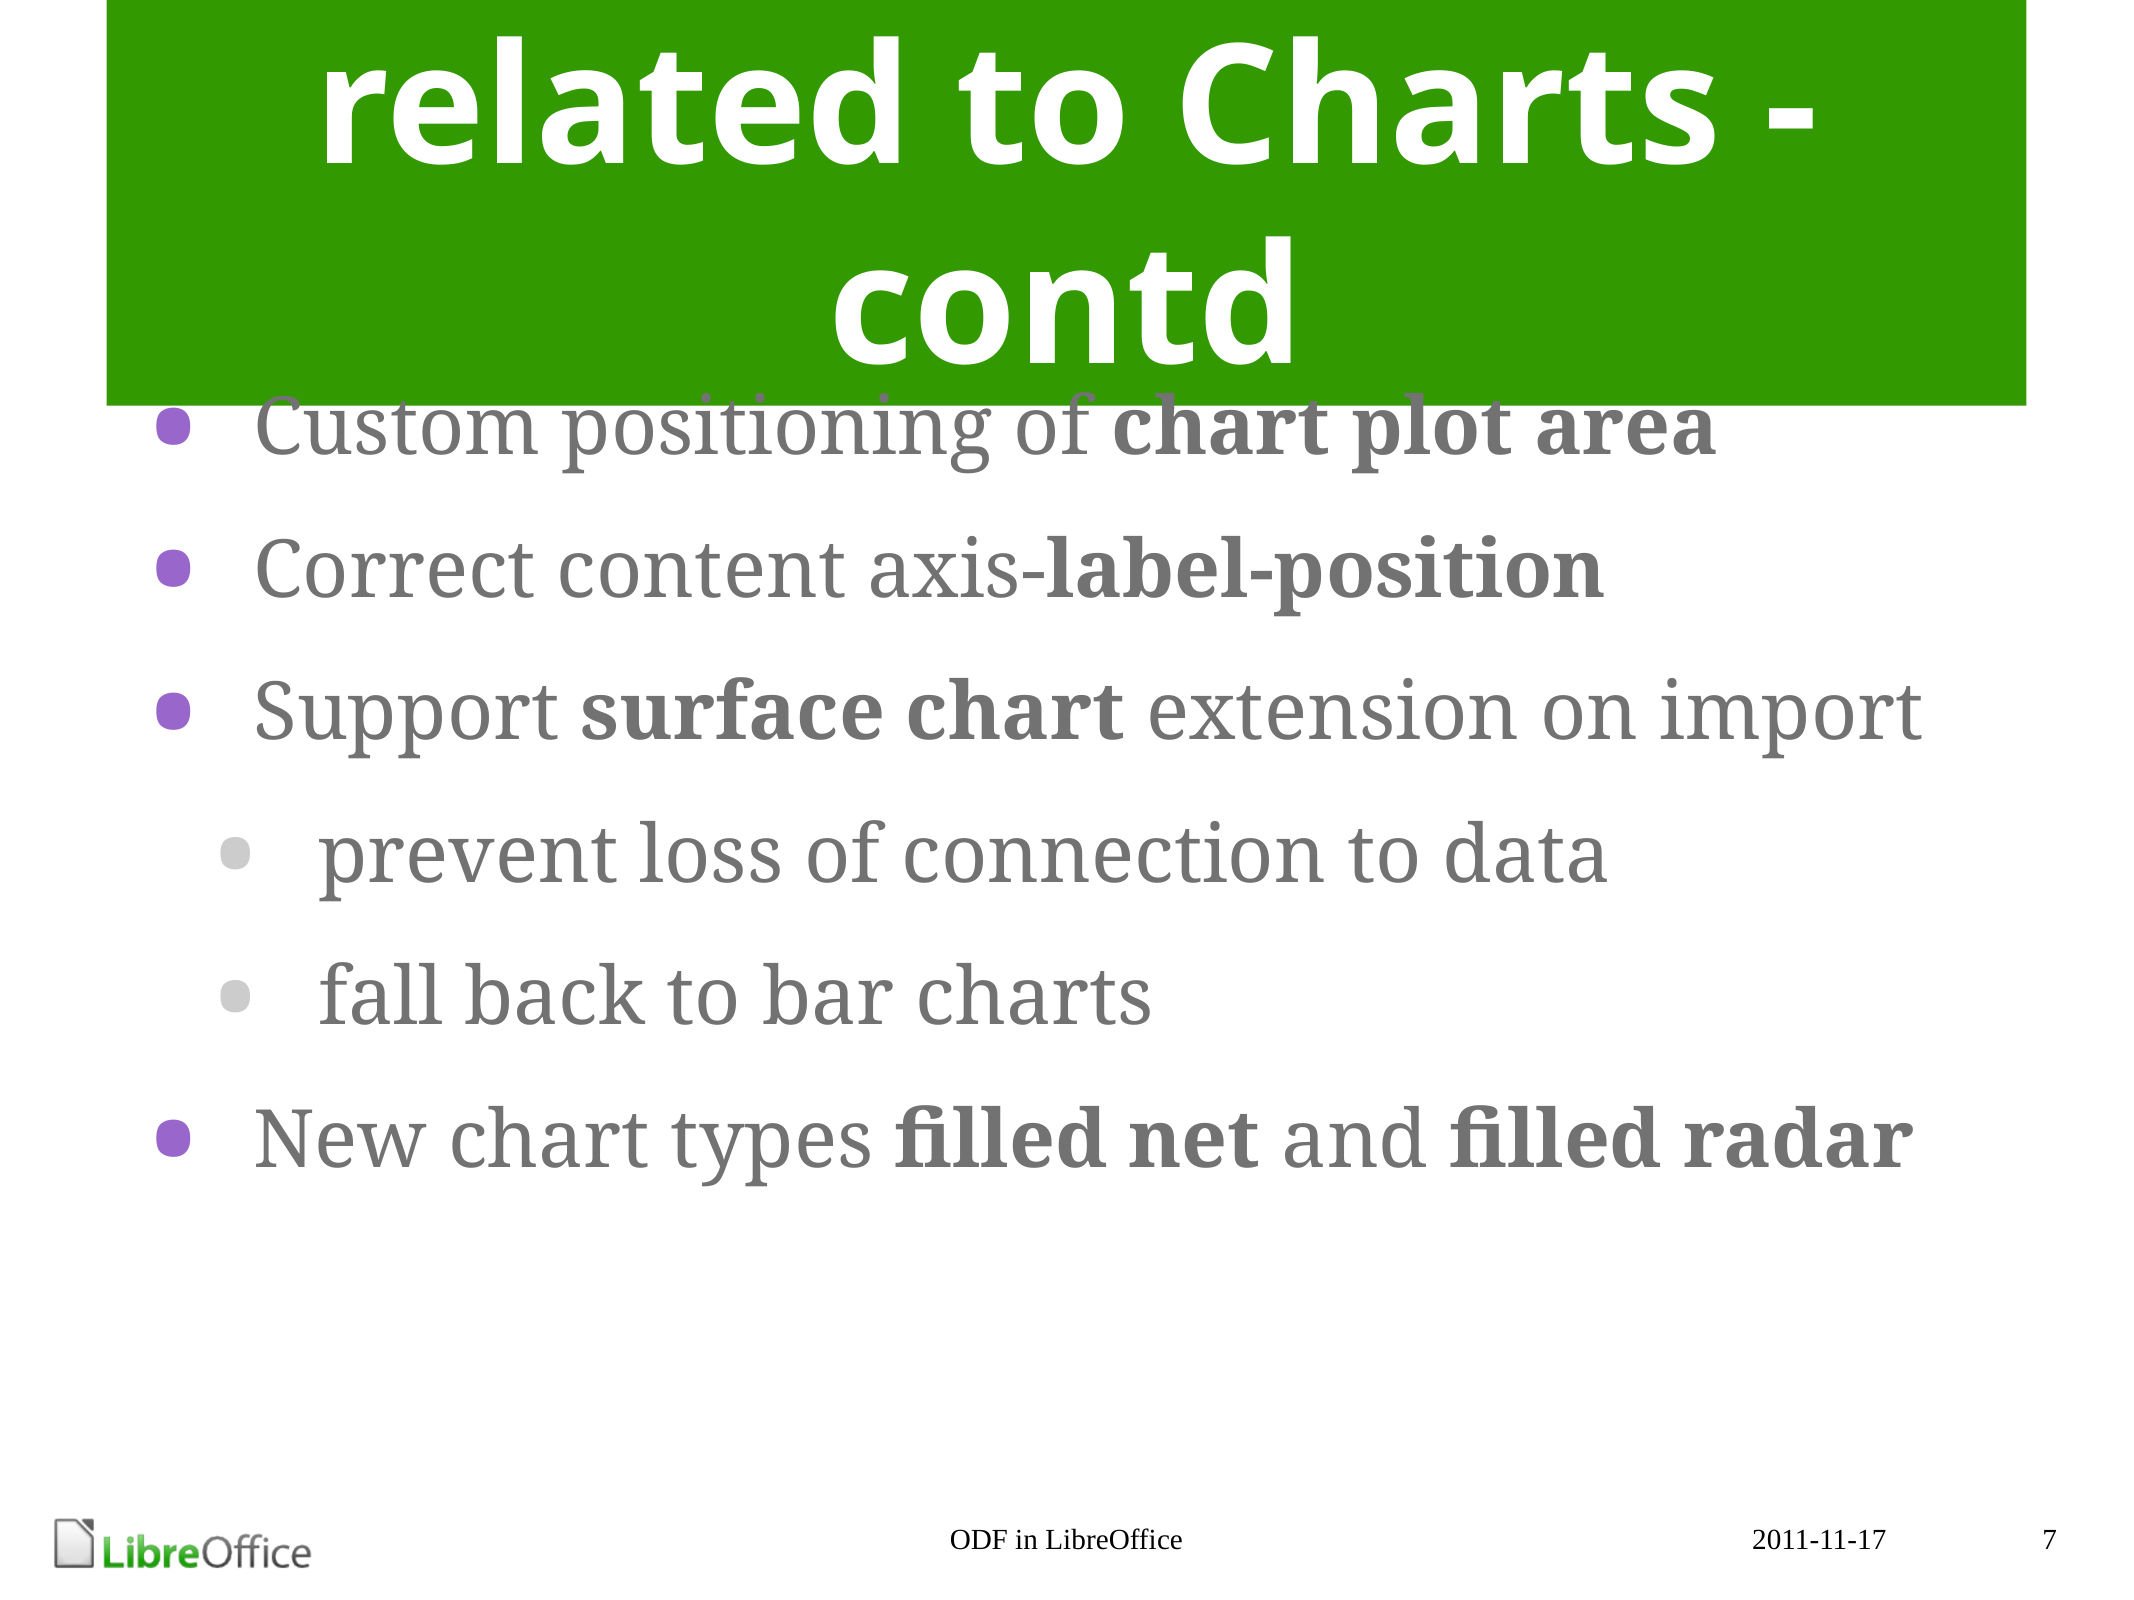

# related to Charts - contd
Custom positioning of chart plot area
Correct content axis-label-position
Support surface chart extension on import
prevent loss of connection to data
fall back to bar charts
New chart types filled net and filled radar